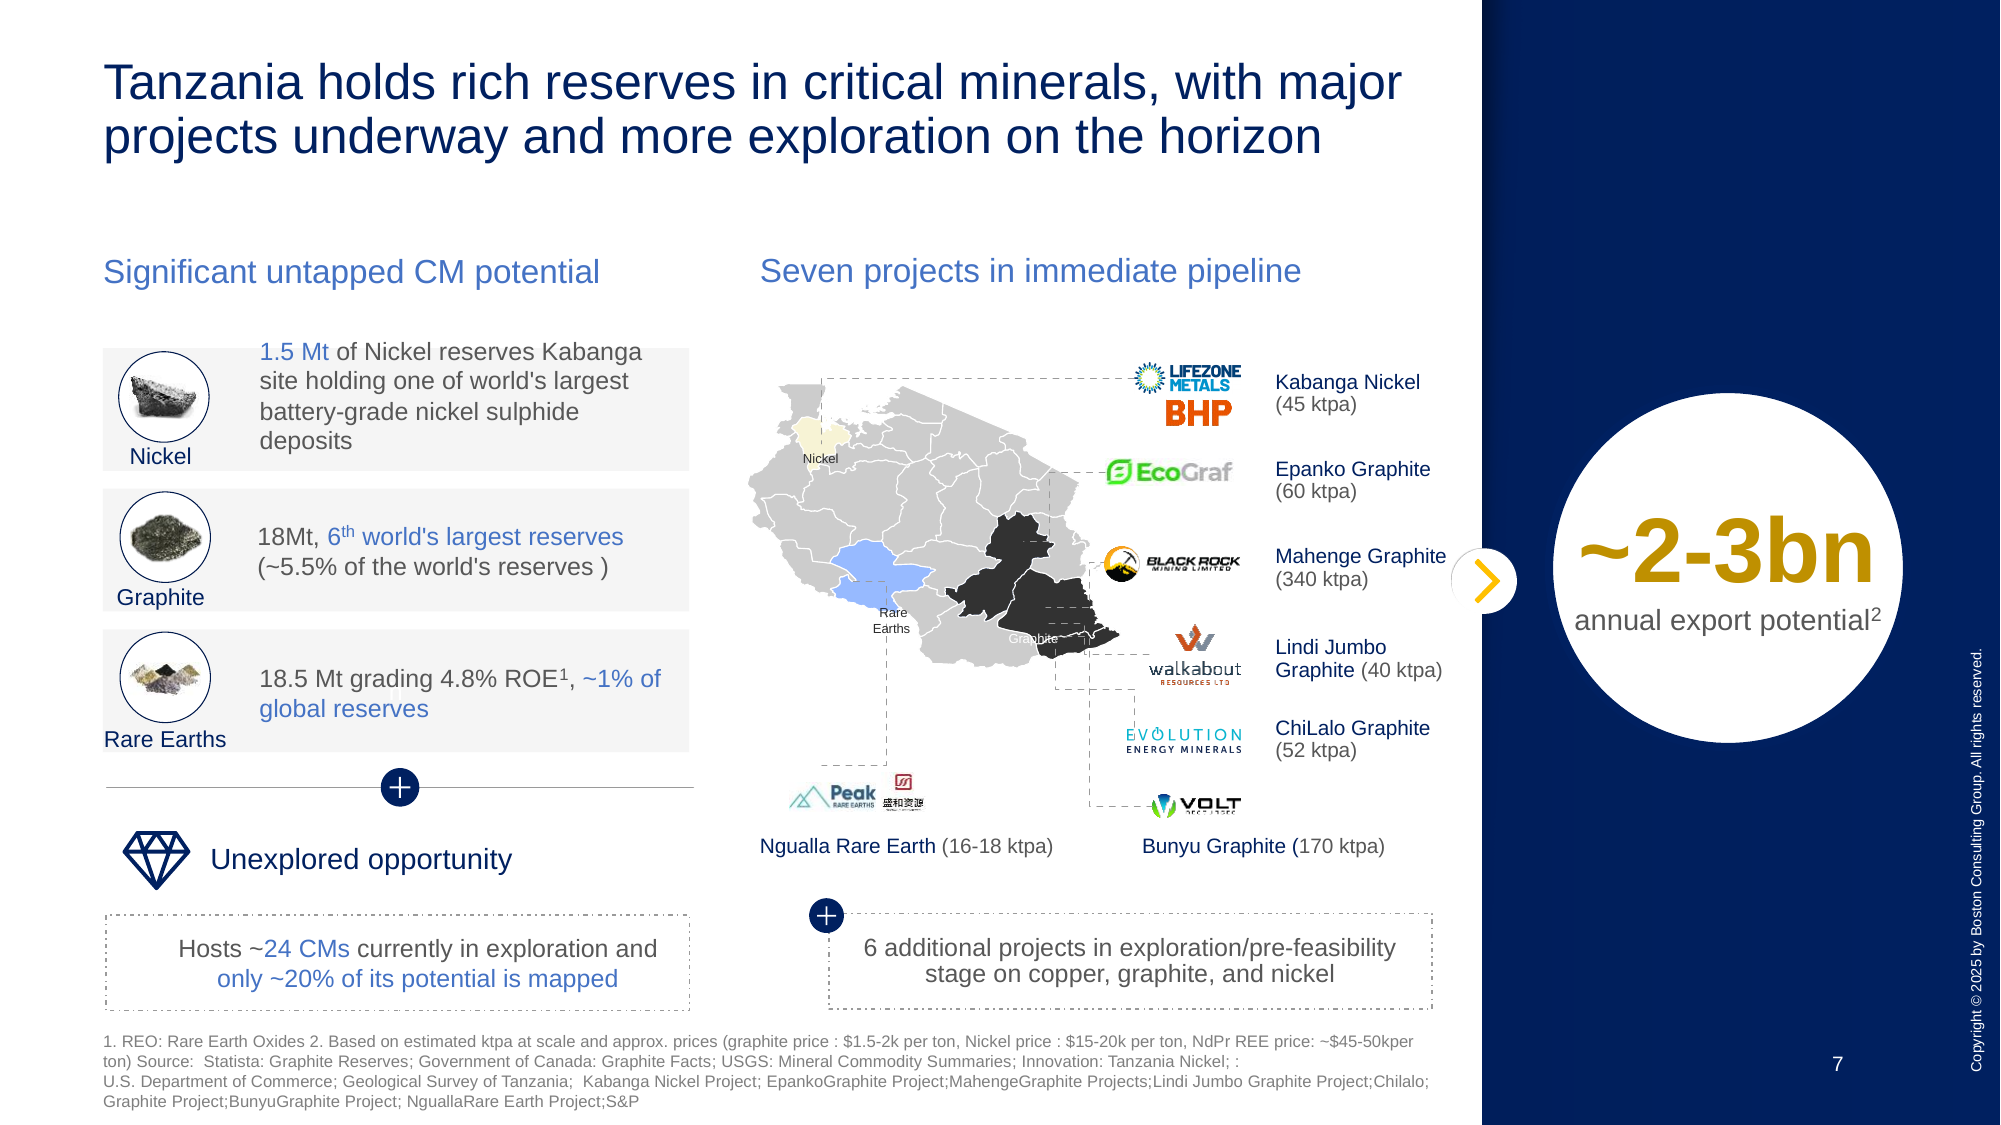

# Tanzania holds rich reserves in critical minerals, with major projects underway and more exploration on the horizon
Seven projects in immediate pipeline
Significant untapped CM potential
1.5 Mt of Nickel reserves Kabanga site holding one of world's largest battery-grade nickel sulphide deposits
Kabanga Nickel
(45 ktpa)
~2-3bn
annual export potential2
Nickel
Nickel
Epanko Graphite
(60 ktpa)
18Mt, 6th world's largest reserves (~5.5% of the world's reserves )
Mahenge Graphite
(340 ktpa)
Graphite
Rare Earths
Graphite
h
Lindi Jumbo Graphite (40 ktpa)
18.5 Mt grading 4.8% ROE1, ~1% of global reserves
ChiLalo Graphite
(52 ktpa)
Rare Earths
Ngualla Rare Earth (16-18 ktpa)
Bunyu Graphite (170 ktpa)
Unexplored opportunity
6 additional projects in exploration/pre-feasibility stage on copper, graphite, and nickel
Hosts ~24 CMs currently in exploration and only ~20% of its potential is mapped
1. REO: Rare Earth Oxides 2. Based on estimated ktpa at scale and approx. prices (graphite price : $1.5-2k per ton, Nickel price : $15-20k per ton, NdPr REE price: ~$45-50kper ton) Source: Statista: Graphite Reserves; Government of Canada: Graphite Facts; USGS: Mineral Commodity Summaries; Innovation: Tanzania Nickel; : U.S. Department of Commerce; Geological Survey of Tanzania; Kabanga Nickel Project; EpankoGraphite Project;MahengeGraphite Projects;Lindi Jumbo Graphite Project;Chilalo;Graphite Project;BunyuGraphite Project; NguallaRare Earth Project;S&P